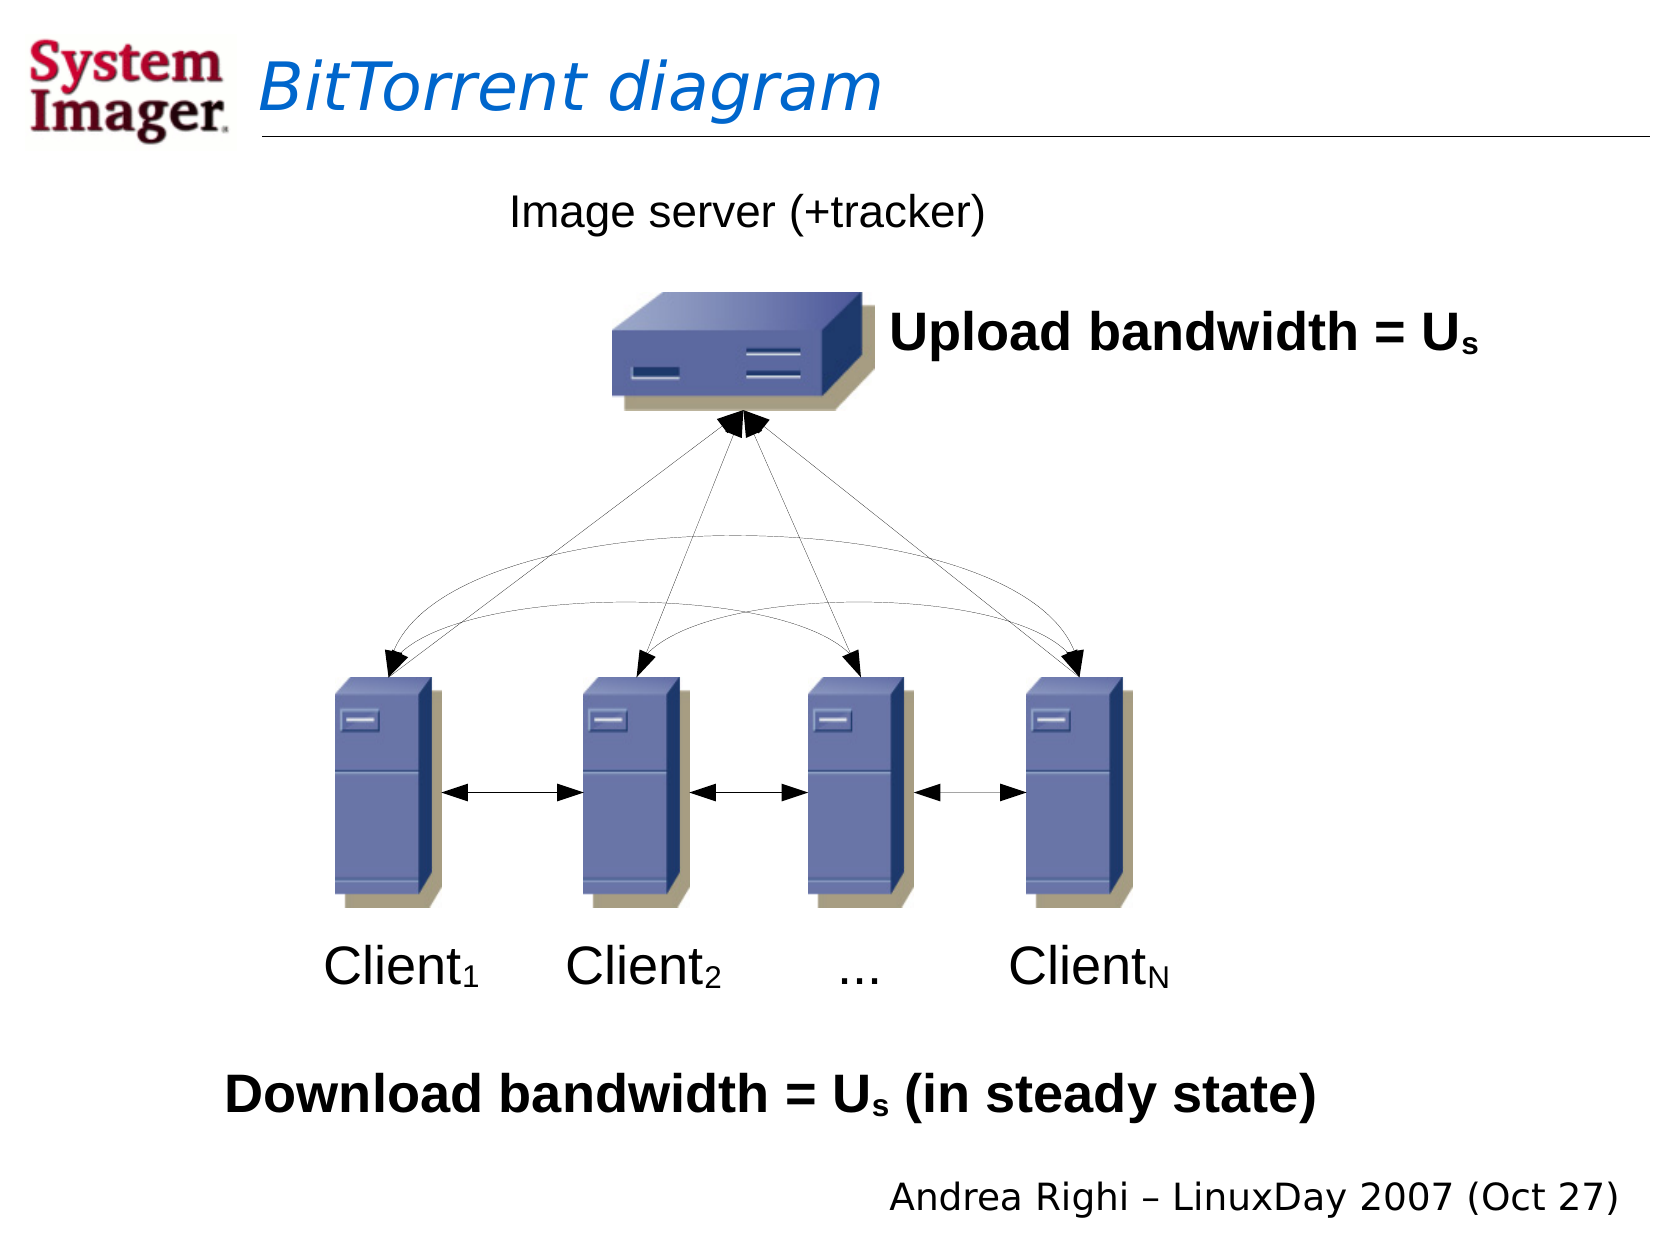

# BitTorrent diagram
Image server (+tracker)
Upload bandwidth = Us
Client1
Client2
...
ClientN
Download bandwidth = Us (in steady state)